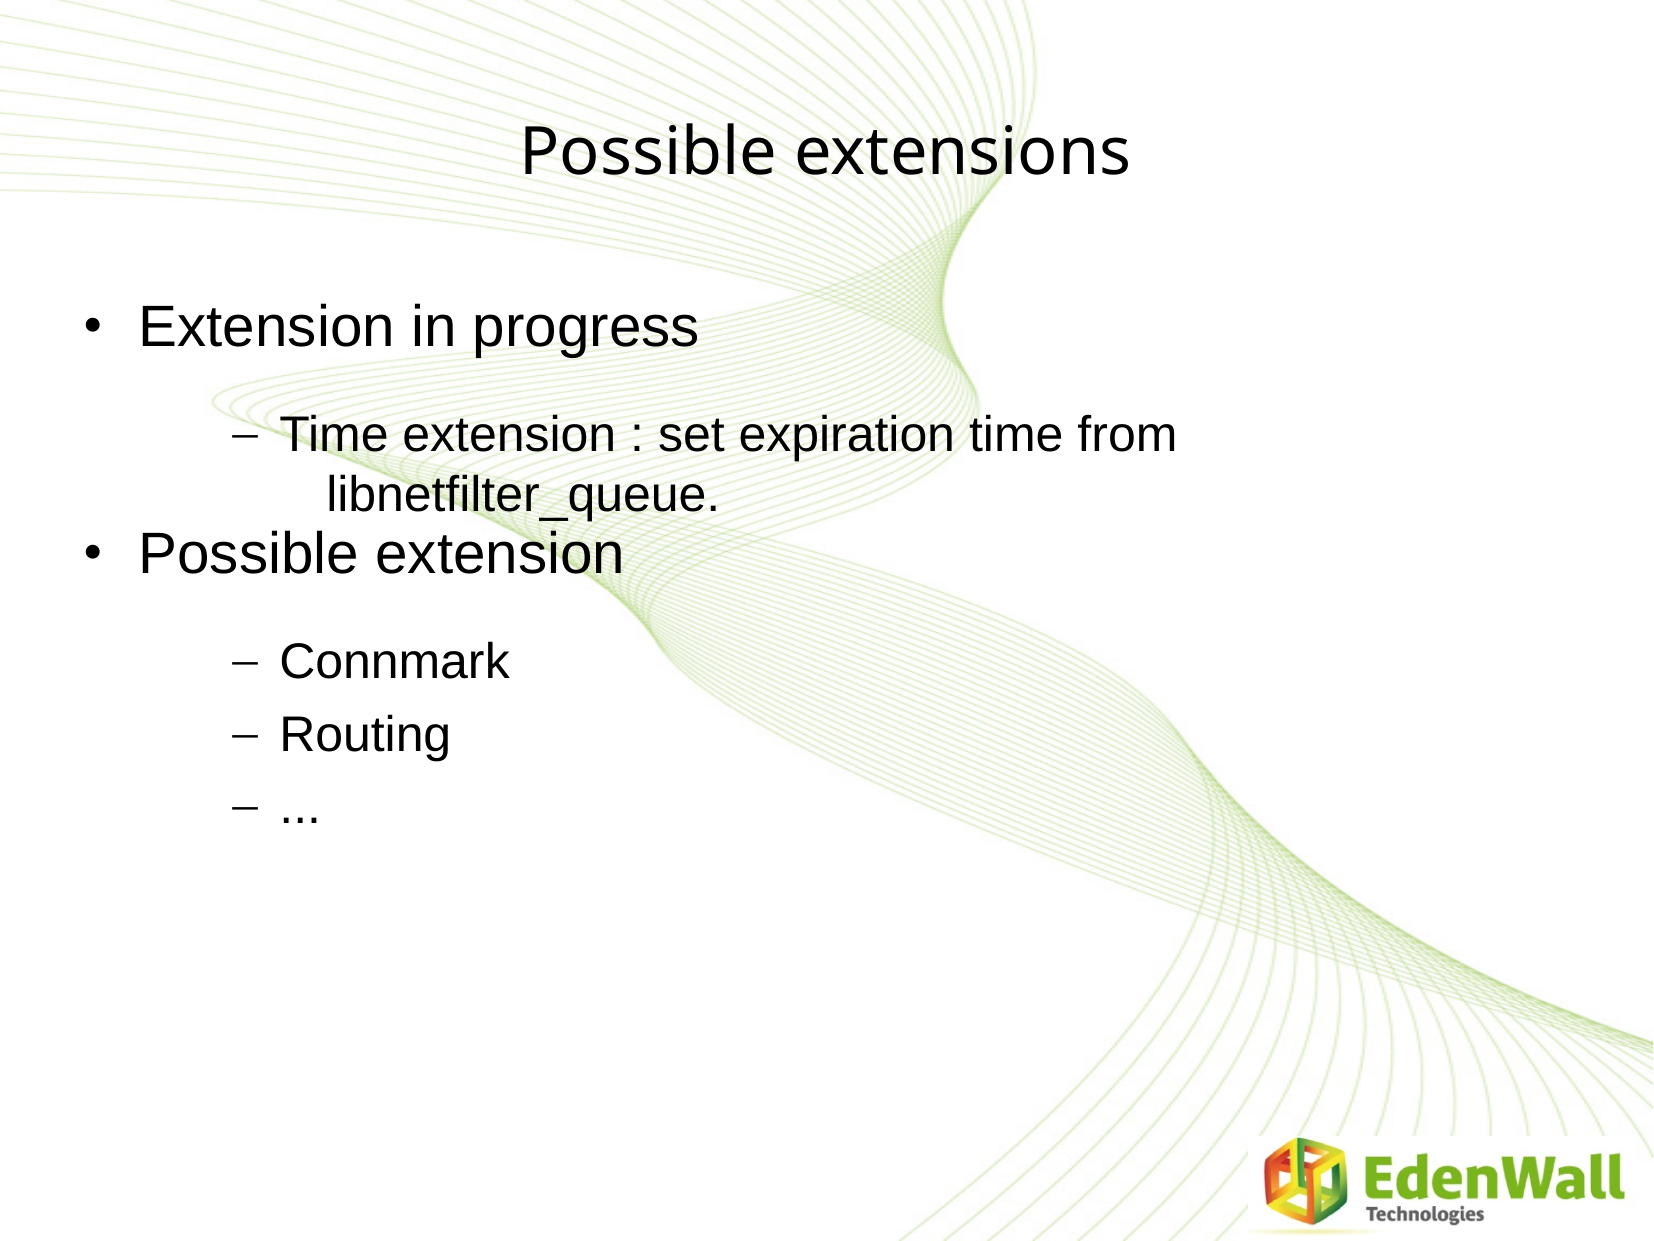

# Possible extensions
Extension in progress
Time extension : set expiration time from libnetfilter_queue.
Possible extension
Connmark
Routing
...